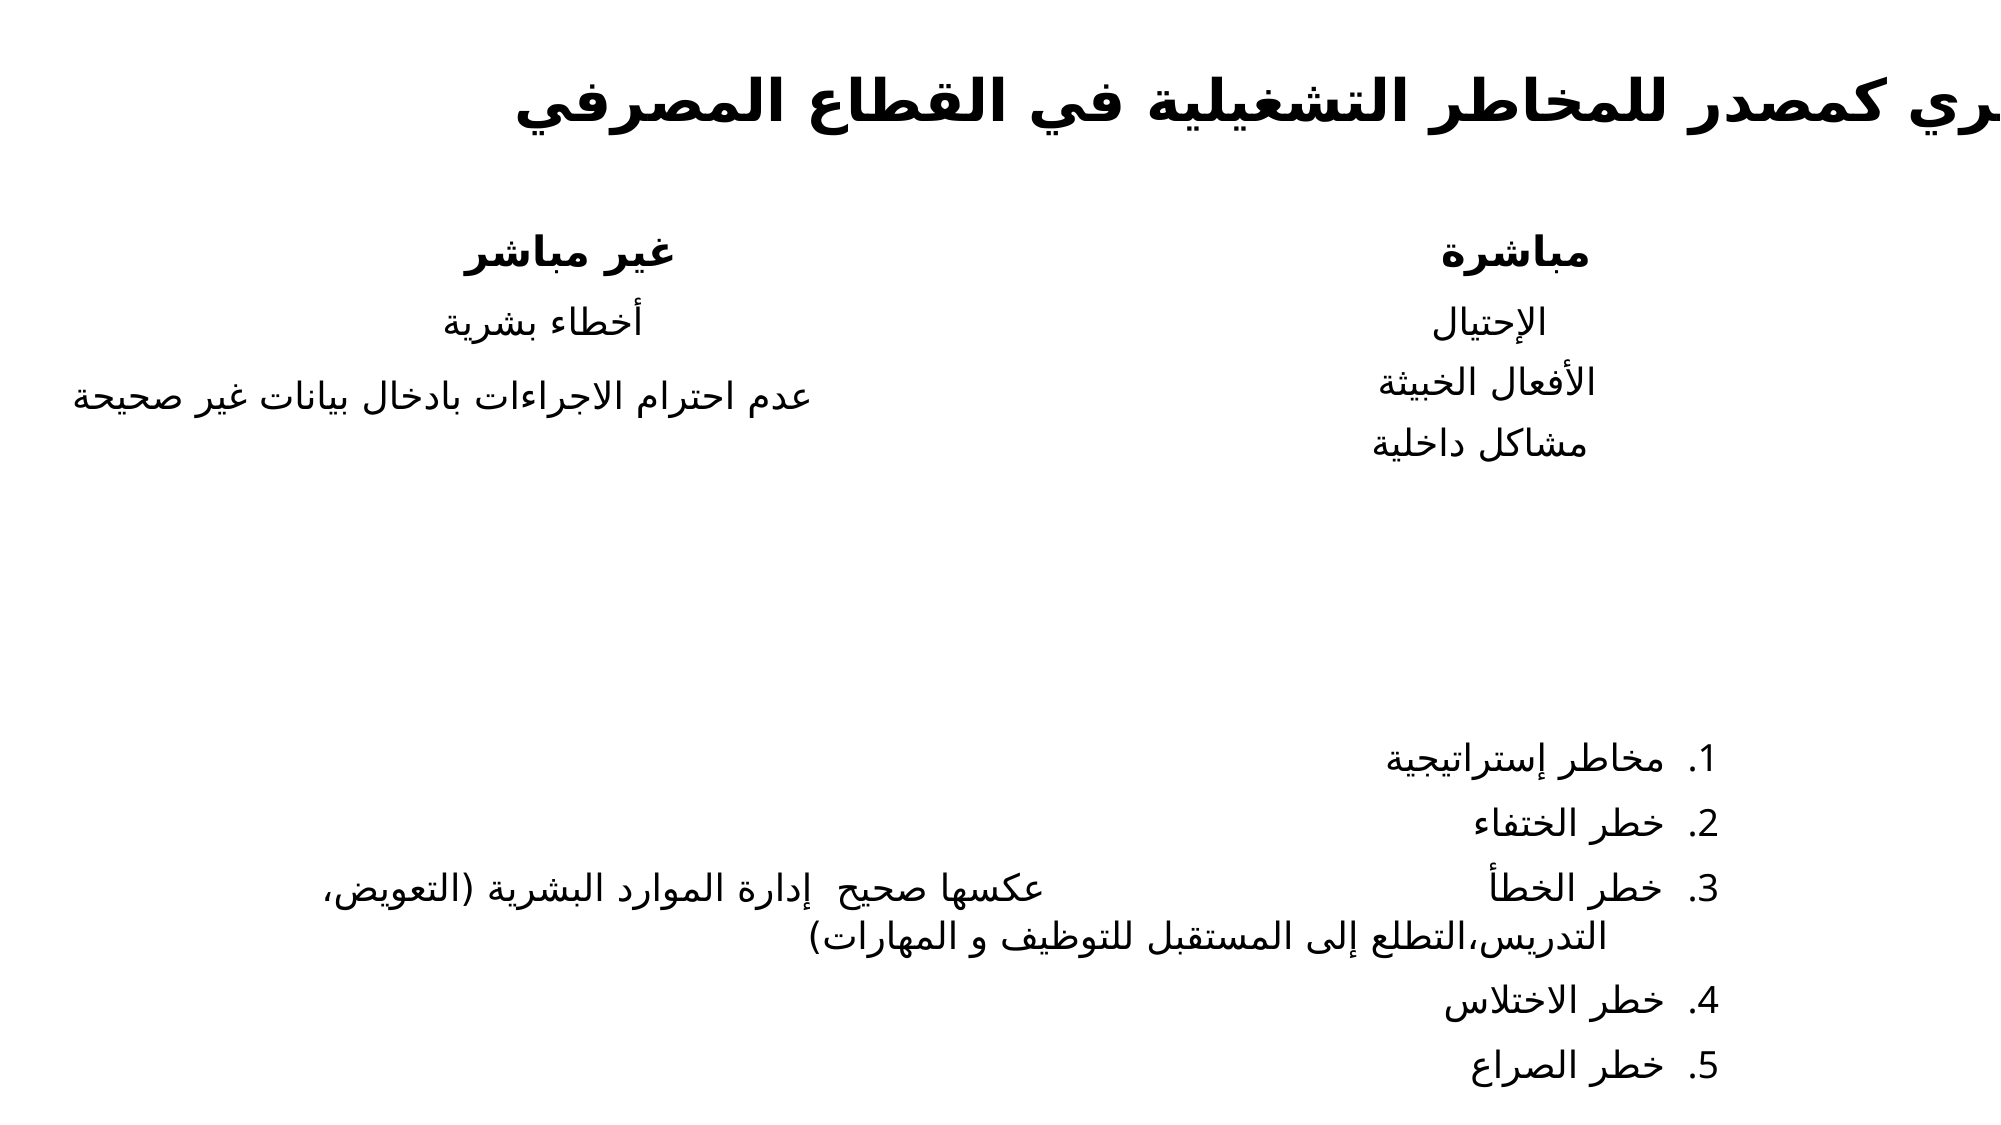

العامل البشري كمصدر للمخاطر التشغيلية في القطاع المصرفي
غير مباشر
مباشرة
أخطاء بشرية
 الإحتيال
الأفعال الخبيثة
عدم احترام الاجراءات بادخال بيانات غير صحيحة
 مشاكل داخلية
مخاطر إستراتيجية
خطر الختفاء
خطر الخطأ عكسها صحيح إدارة الموارد البشرية (التعويض، التدريس،التطلع إلى المستقبل للتوظيف و المهارات)
خطر الاختلاس
خطر الصراع